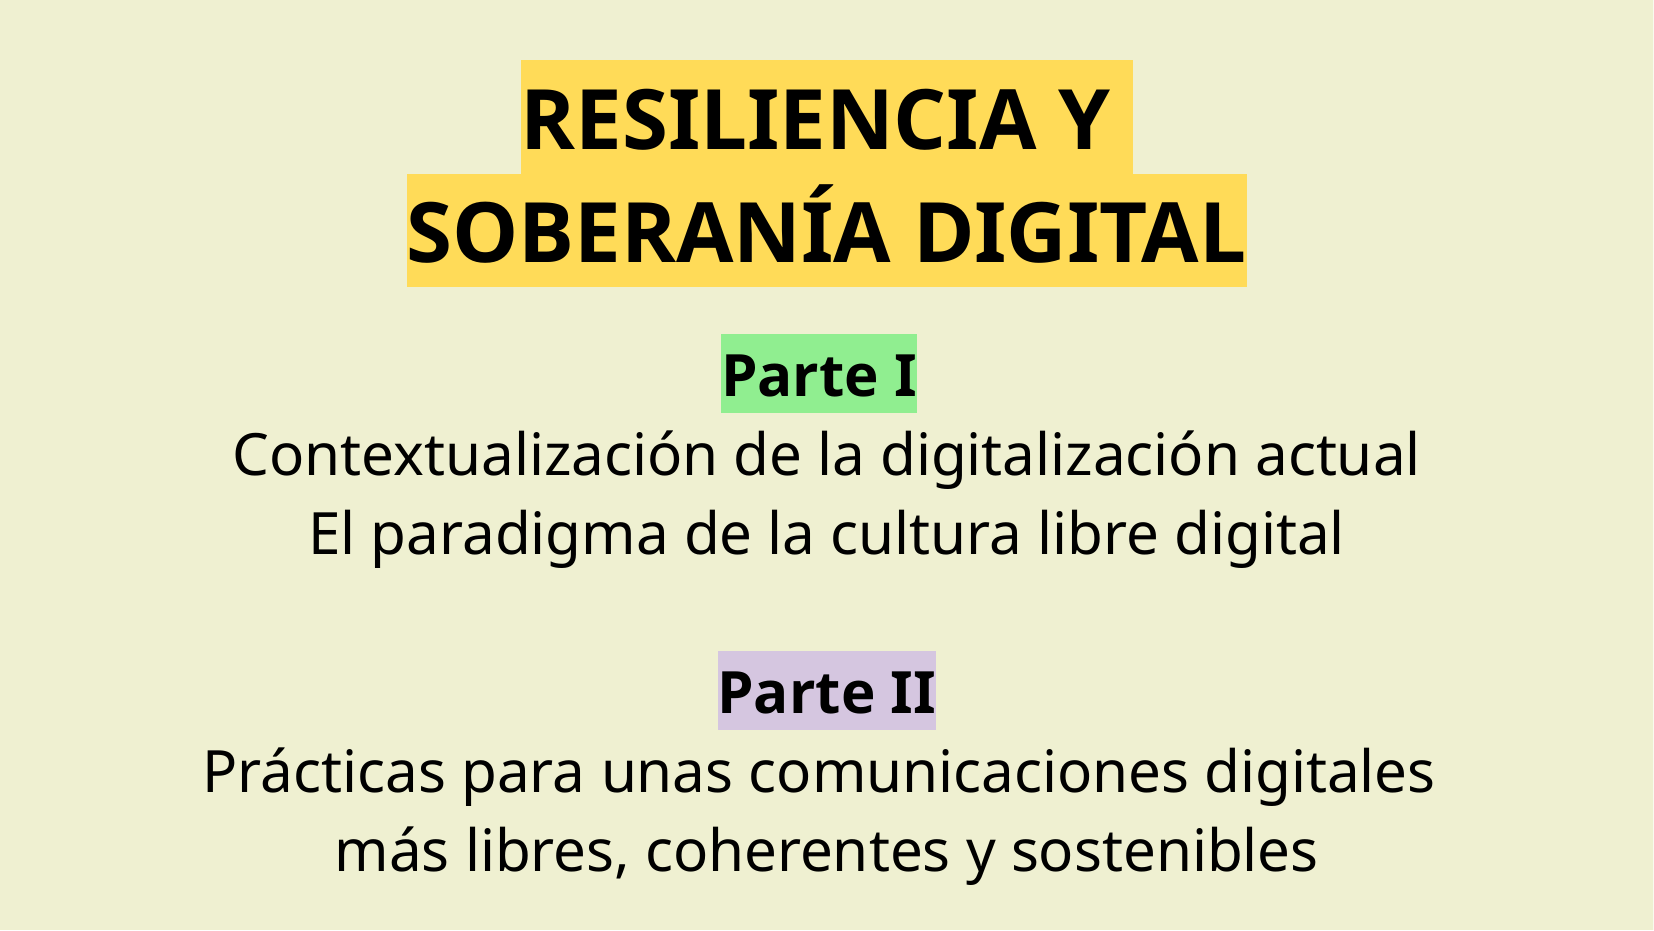

# RESILIENCIA Y SOBERANÍA DIGITAL
Parte I
Contextualización de la digitalización actual
El paradigma de la cultura libre digital
Parte II
Prácticas para unas comunicaciones digitales
más libres, coherentes y sostenibles